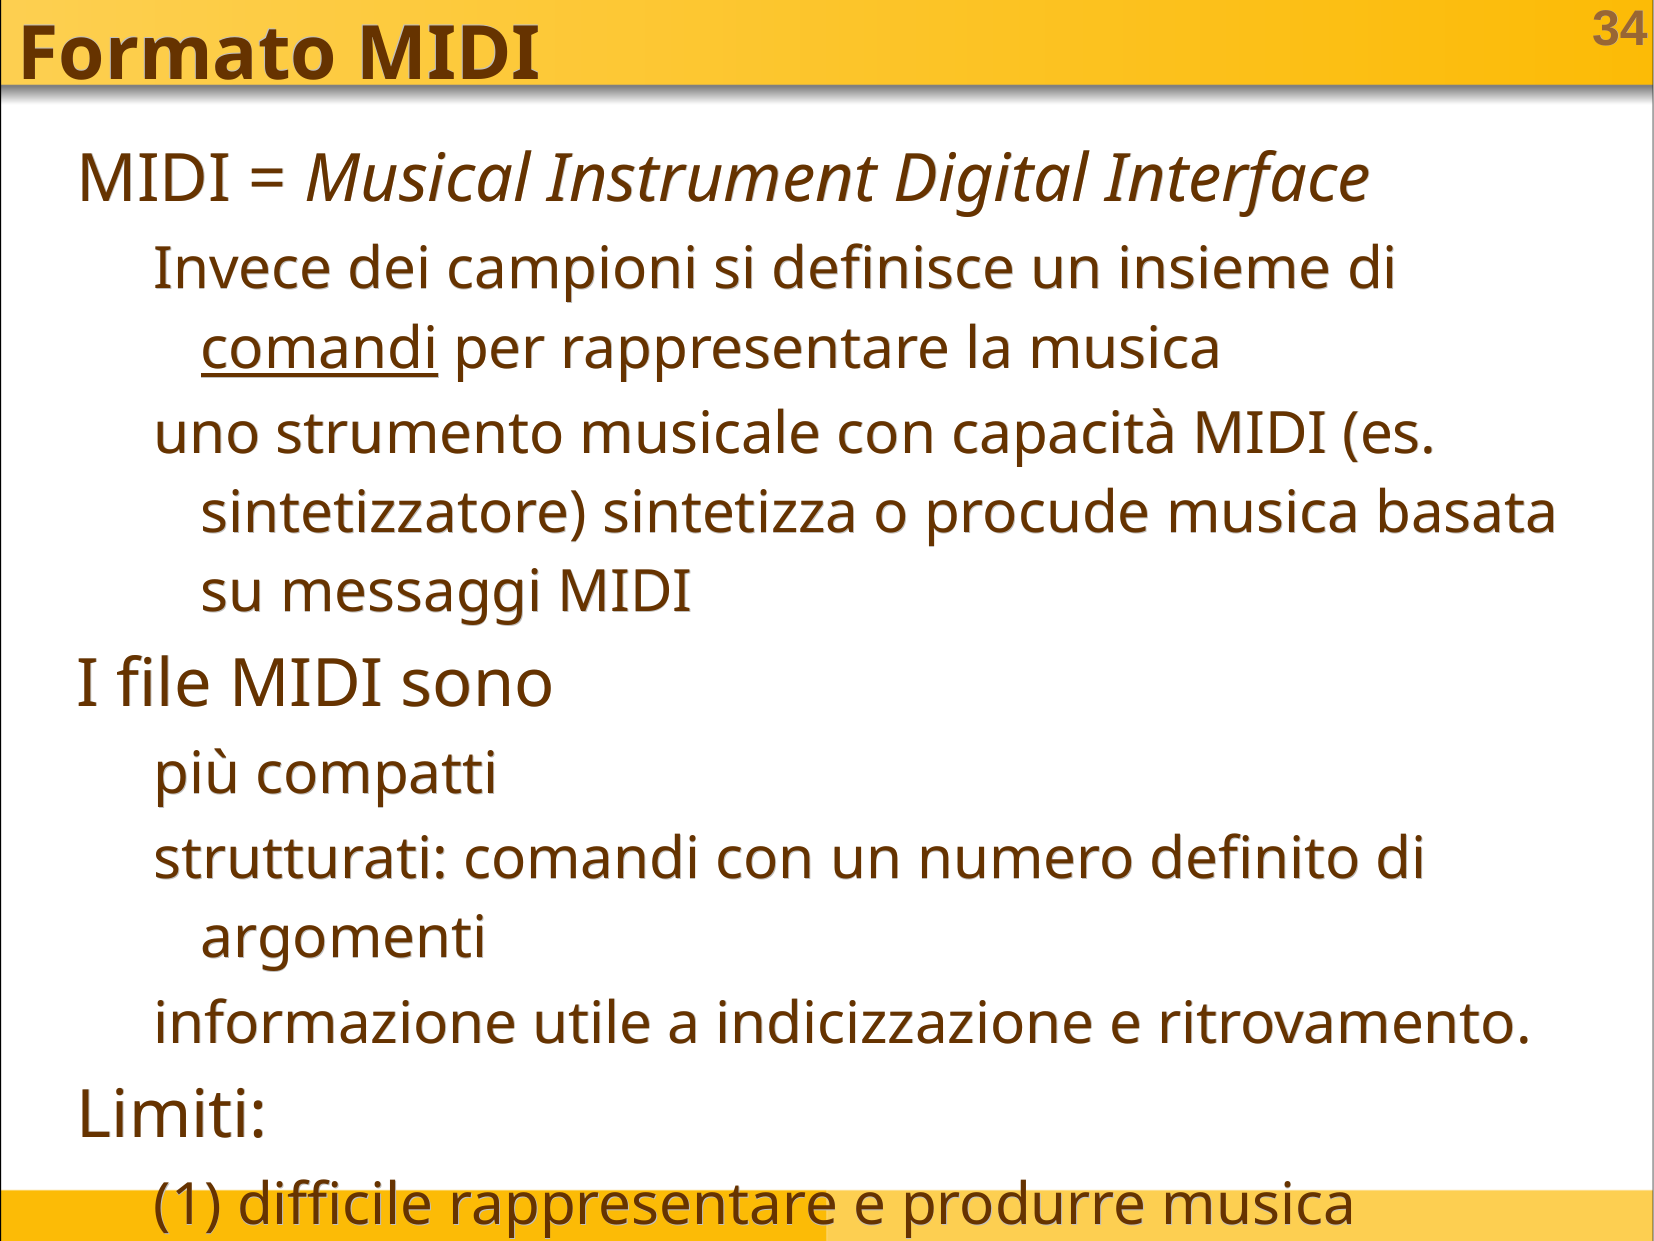

34
# Formato MIDI
MIDI = Musical Instrument Digital Interface
Invece dei campioni si definisce un insieme di comandi per rappresentare la musica
uno strumento musicale con capacità MIDI (es. sintetizzatore) sintetizza o procude musica basata su messaggi MIDI
I file MIDI sono
più compatti
strutturati: comandi con un numero definito di argomenti
informazione utile a indicizzazione e ritrovamento.
Limiti:
(1) difficile rappresentare e produrre musica complessa (es. polifonica)
(2) sintetizzatori diversi producono suoni diversi (timbro) per gli stessi dati MIDI usando diverse tavolozzoe (palette) audio palettes dette (patch)